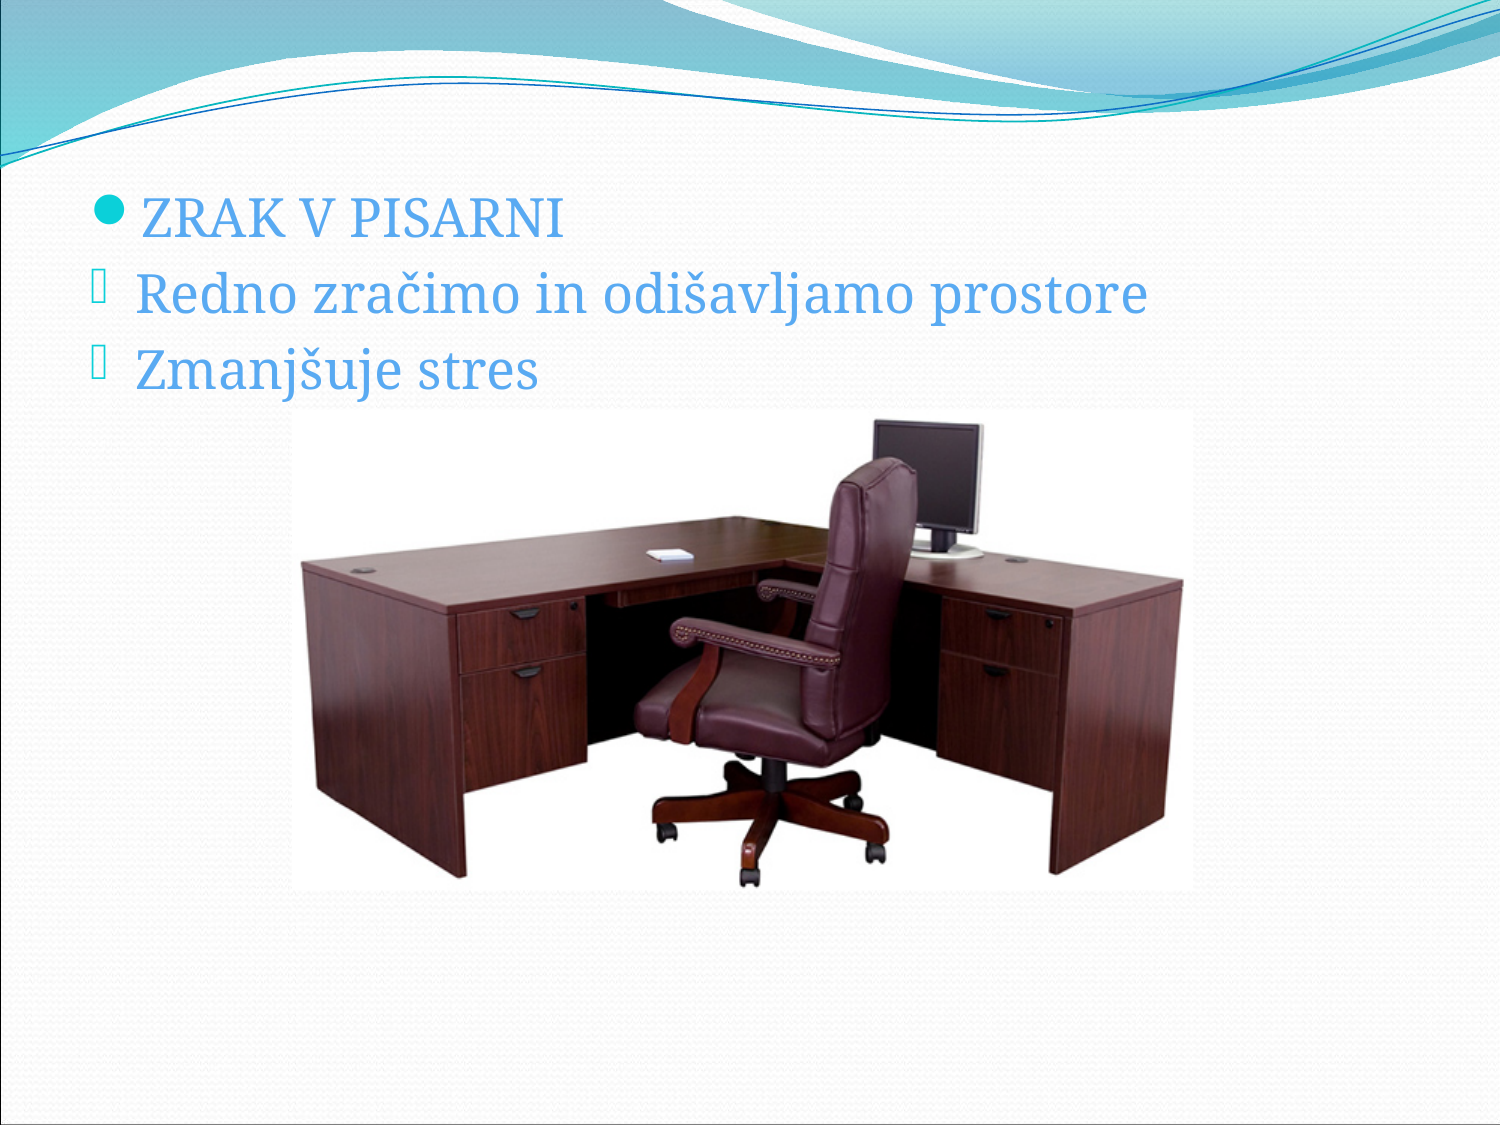

# ZRAK V PISARNI
Redno zračimo in odišavljamo prostore
Zmanjšuje stres